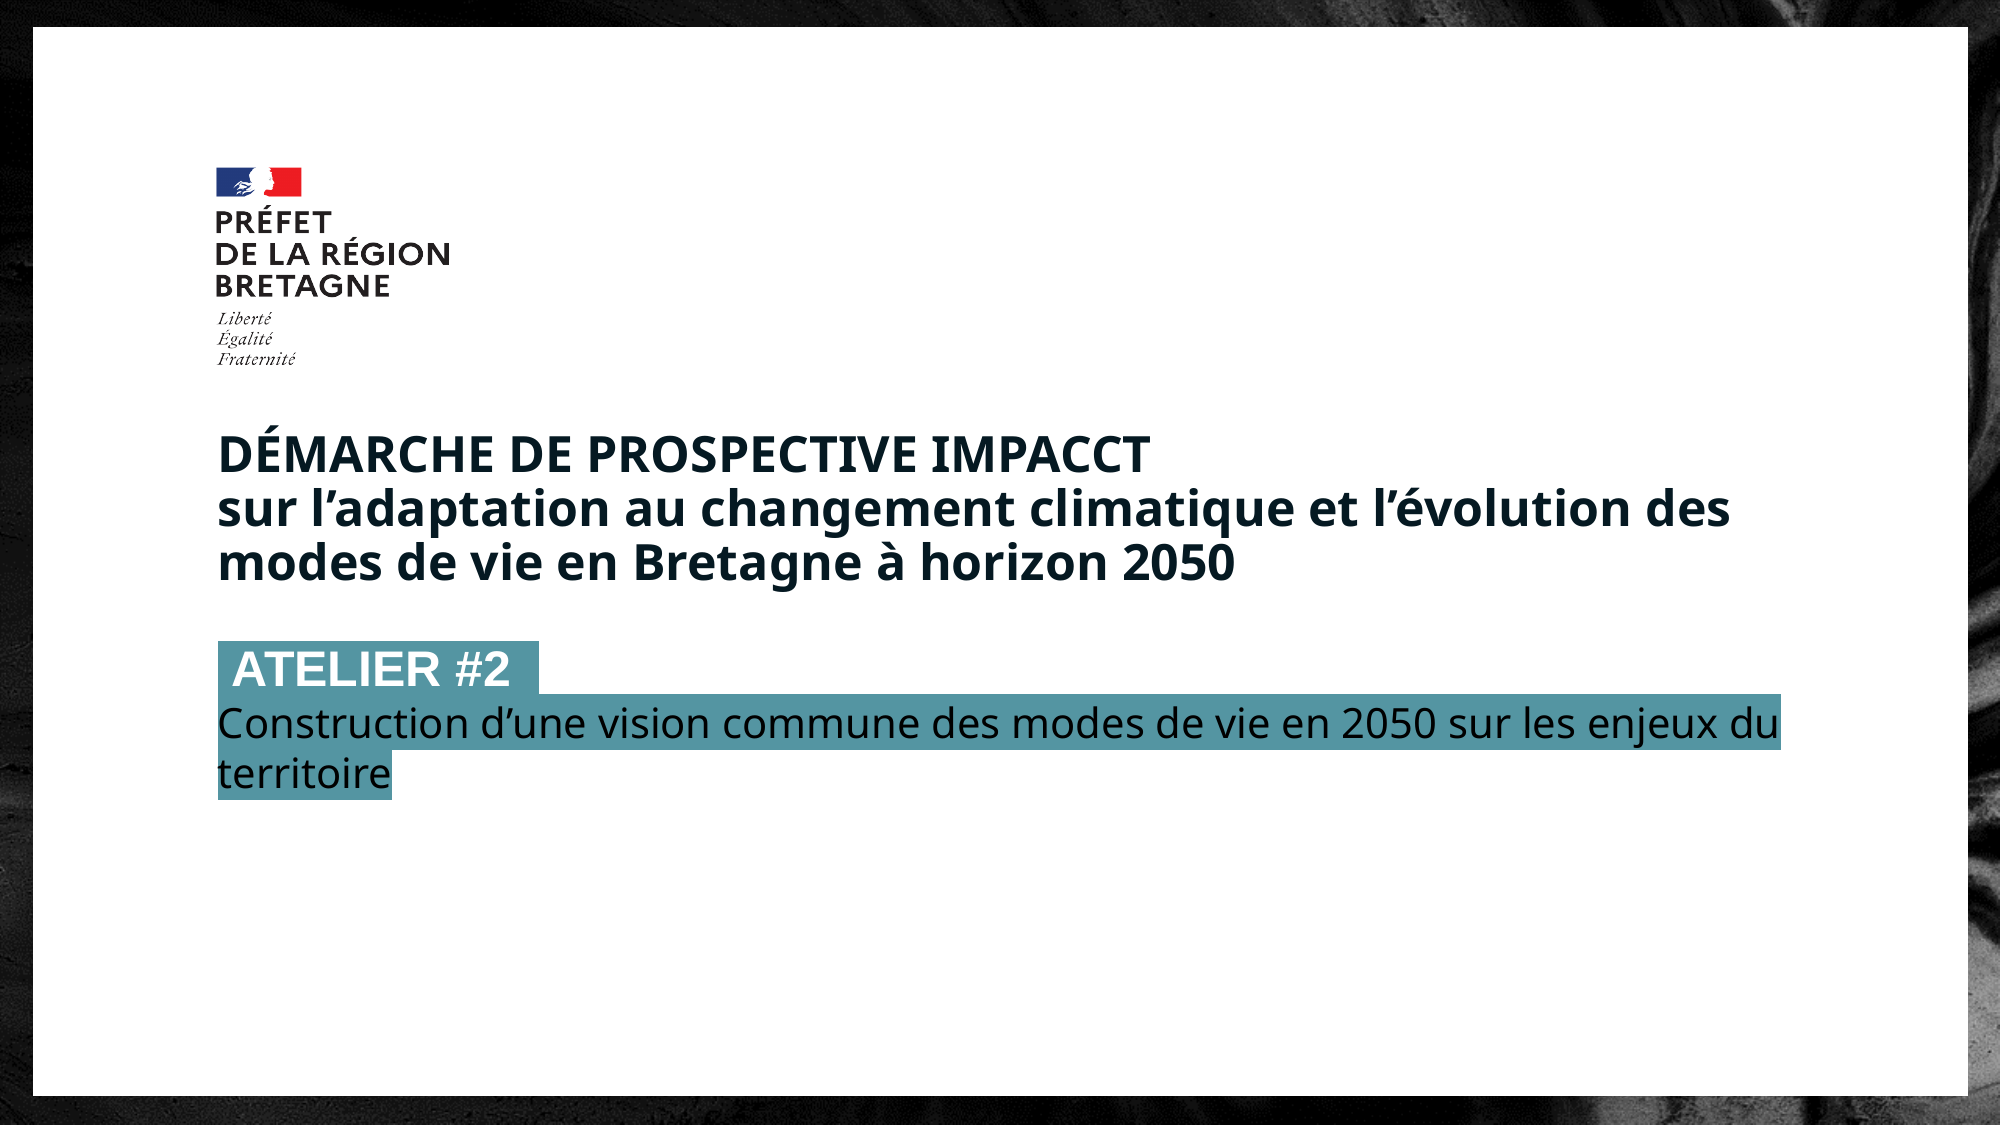

DÉMARCHE DE PROSPECTIVE IMPACCT
sur l’adaptation au changement climatique et l’évolution des modes de vie en Bretagne à horizon 2050
 ATELIER #2
Construction d’une vision commune des modes de vie en 2050 sur les enjeux du territoire